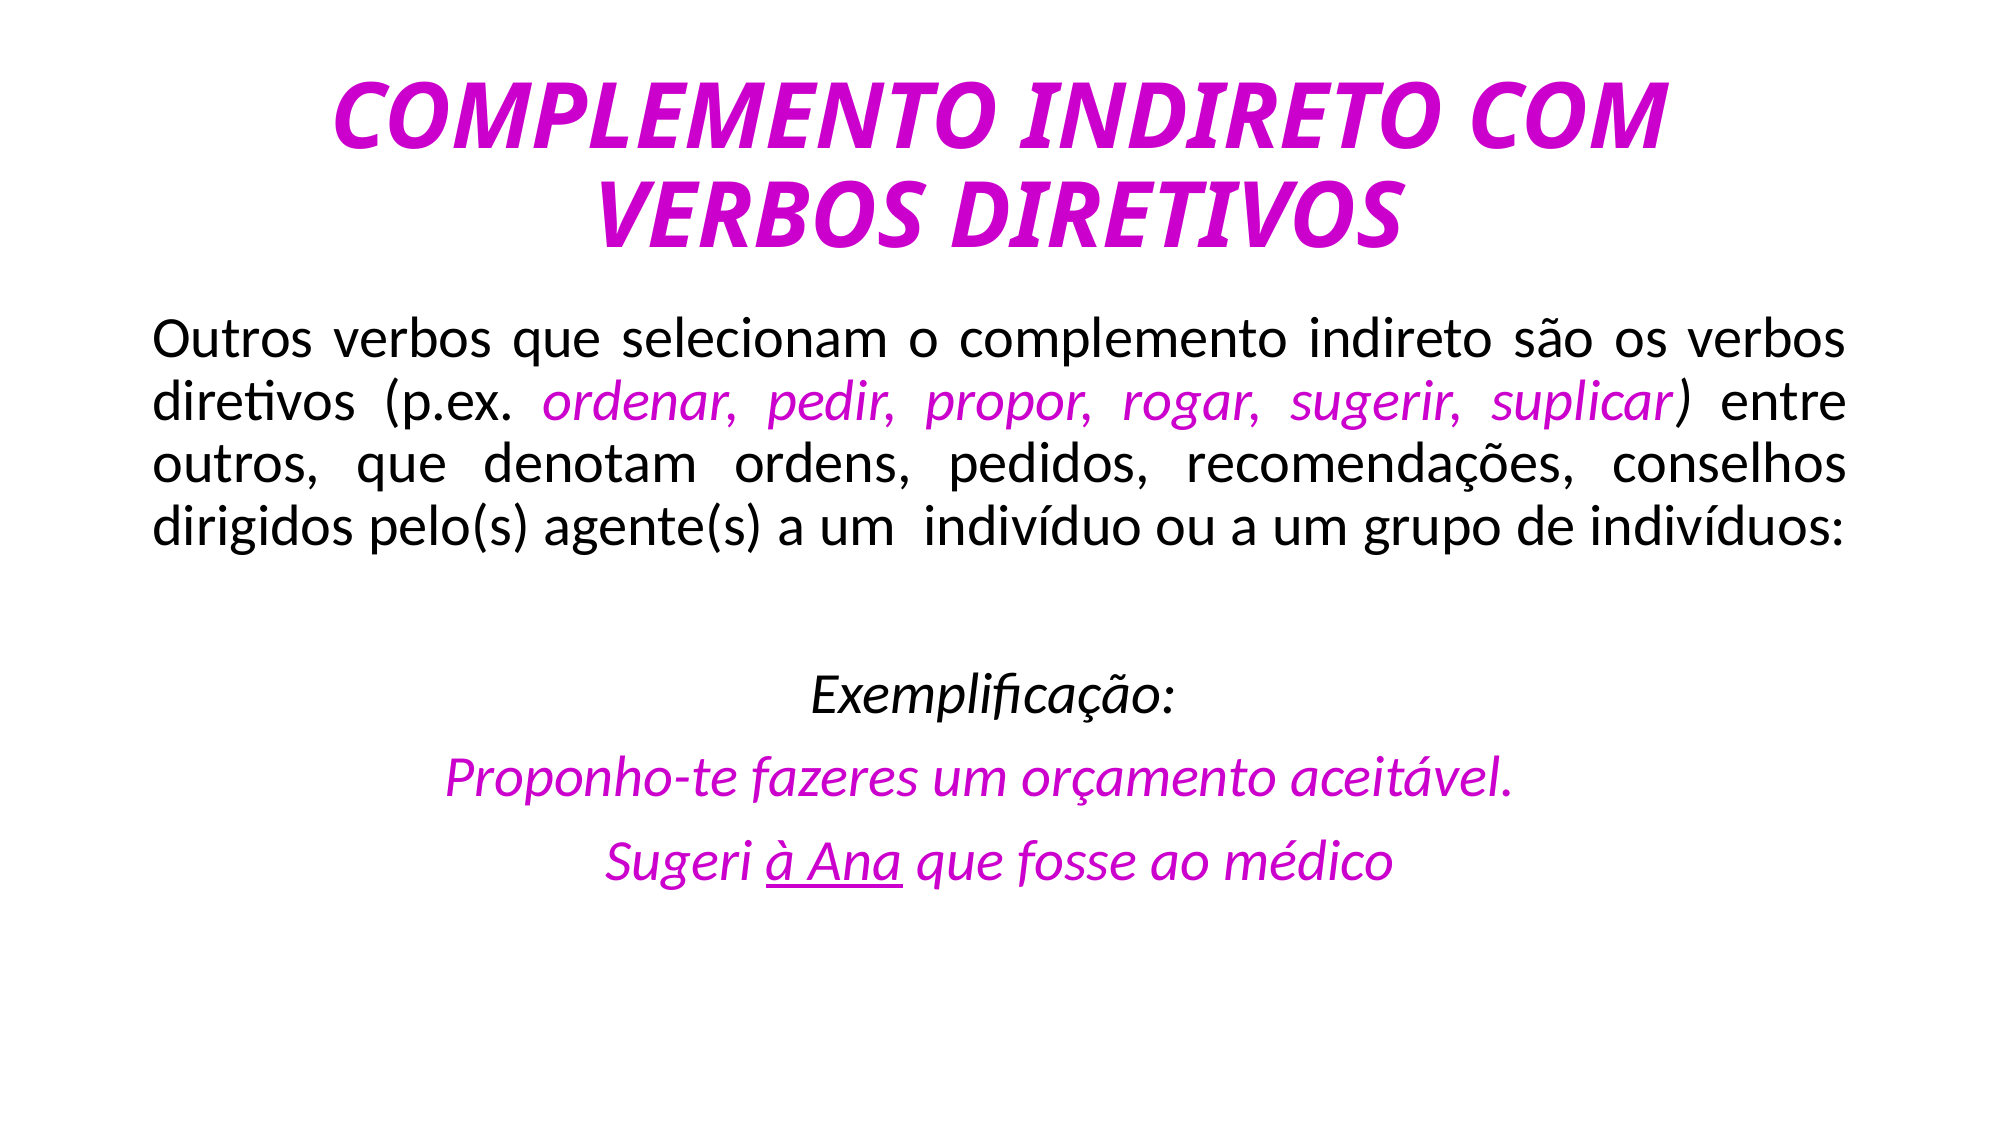

# COMPLEMENTO INDIRETO COM VERBOS DIRETIVOS
Outros verbos que selecionam o complemento indireto são os verbos diretivos (p.ex. ordenar, pedir, propor, rogar, sugerir, suplicar) entre outros, que denotam ordens, pedidos, recomendações, conselhos dirigidos pelo(s) agente(s) a um indivíduo ou a um grupo de indivíduos:
Exemplificação:
Proponho-te fazeres um orçamento aceitável.
Sugeri à Ana que fosse ao médico